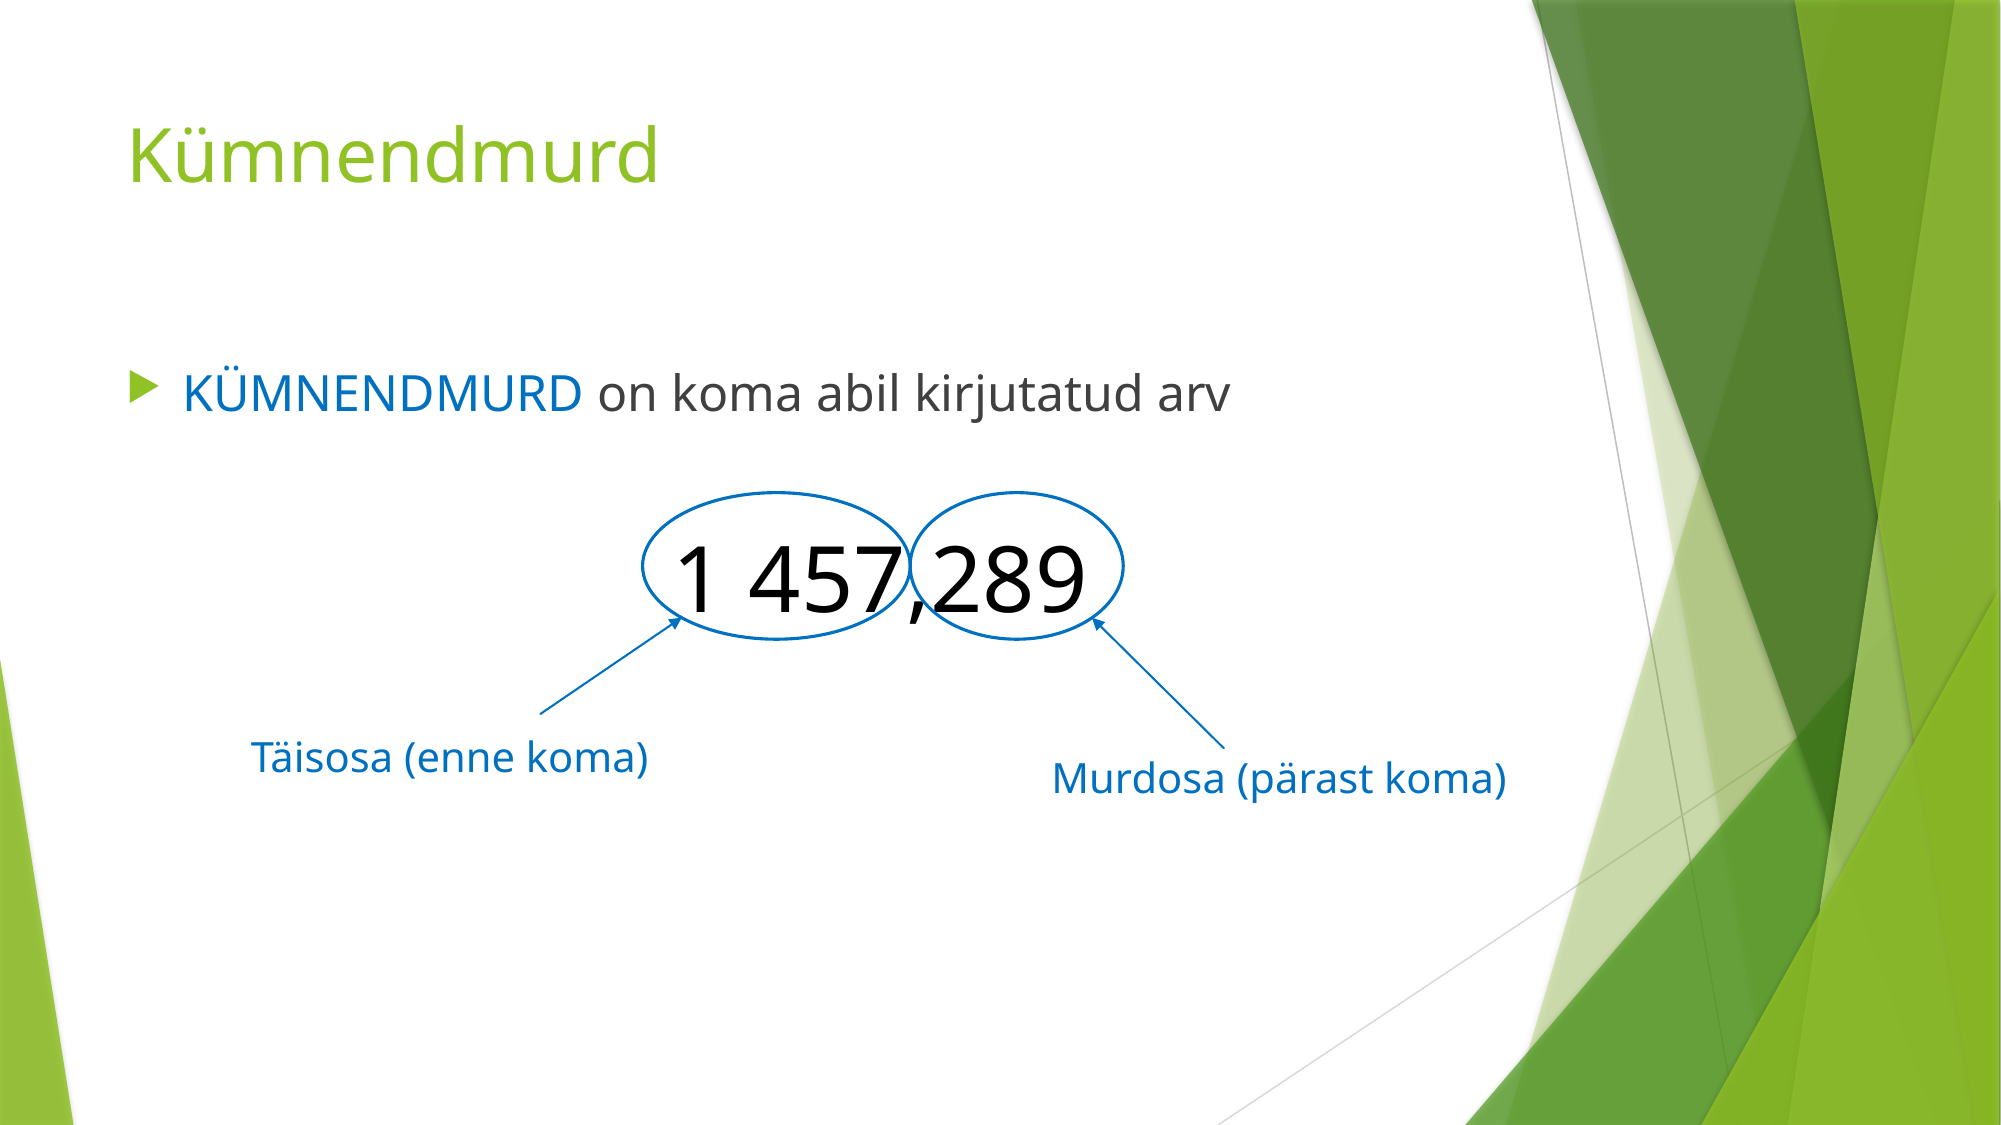

# Kümnendmurd
KÜMNENDMURD on koma abil kirjutatud arv
1 457,289
Täisosa (enne koma)
Murdosa (pärast koma)